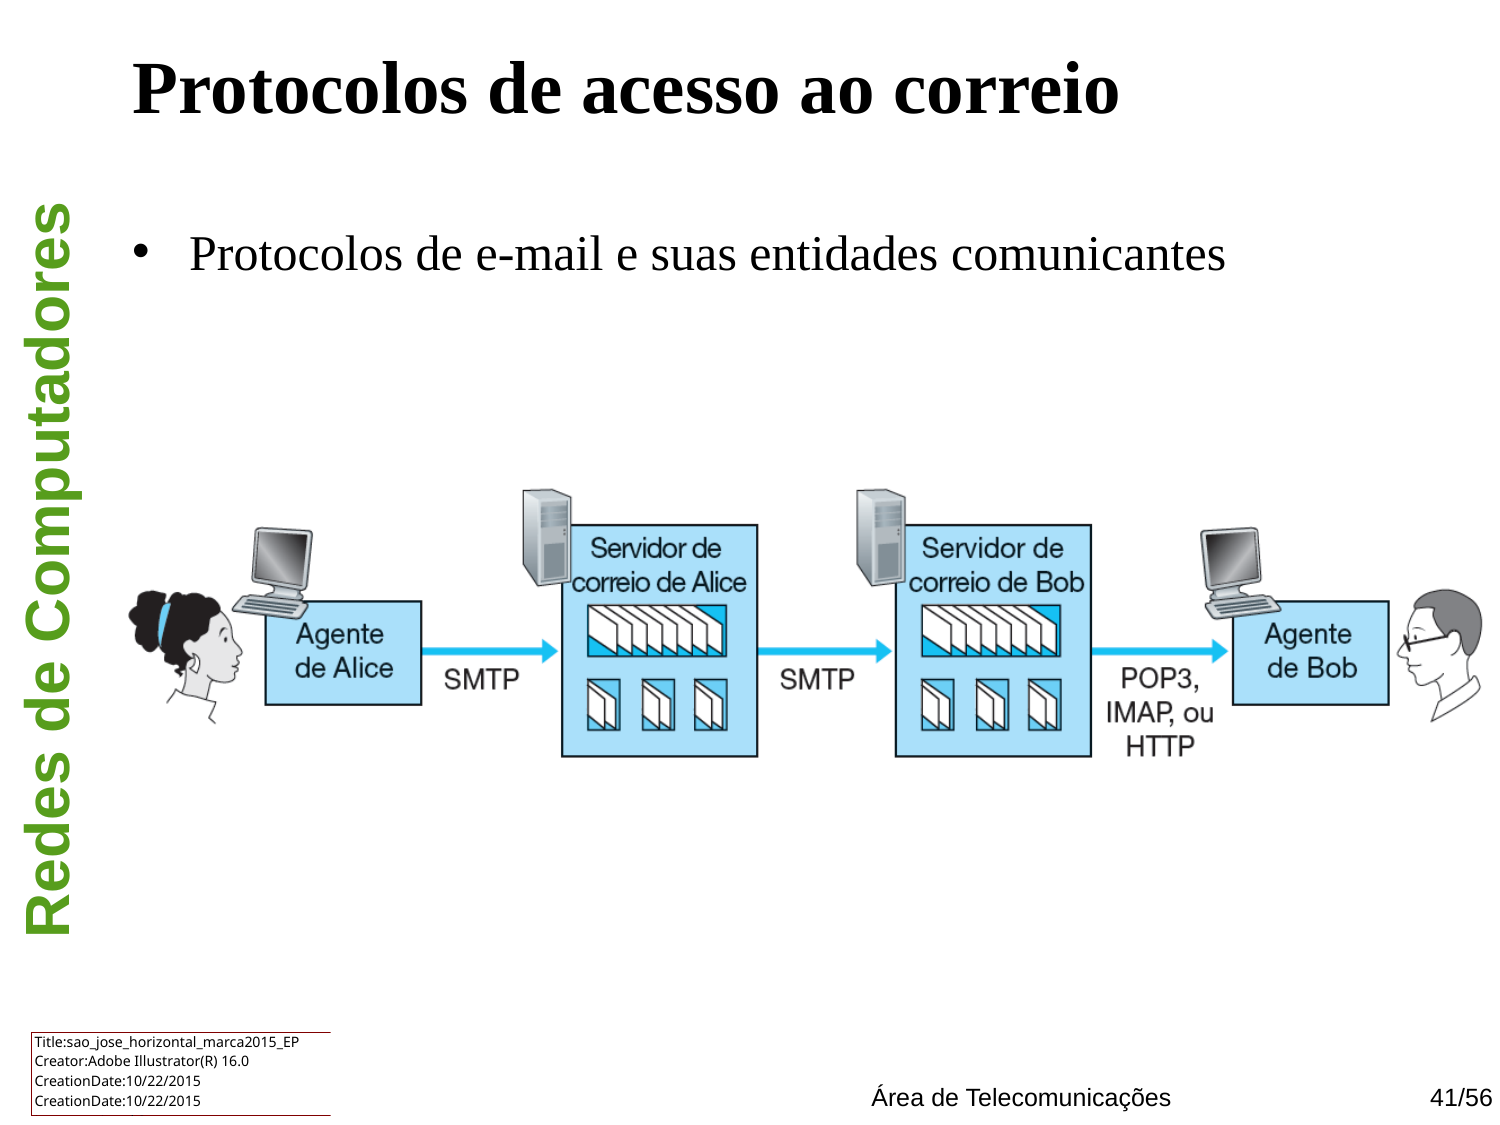

Protocolos de acesso ao correio
Protocolos de e-mail e suas entidades comunicantes